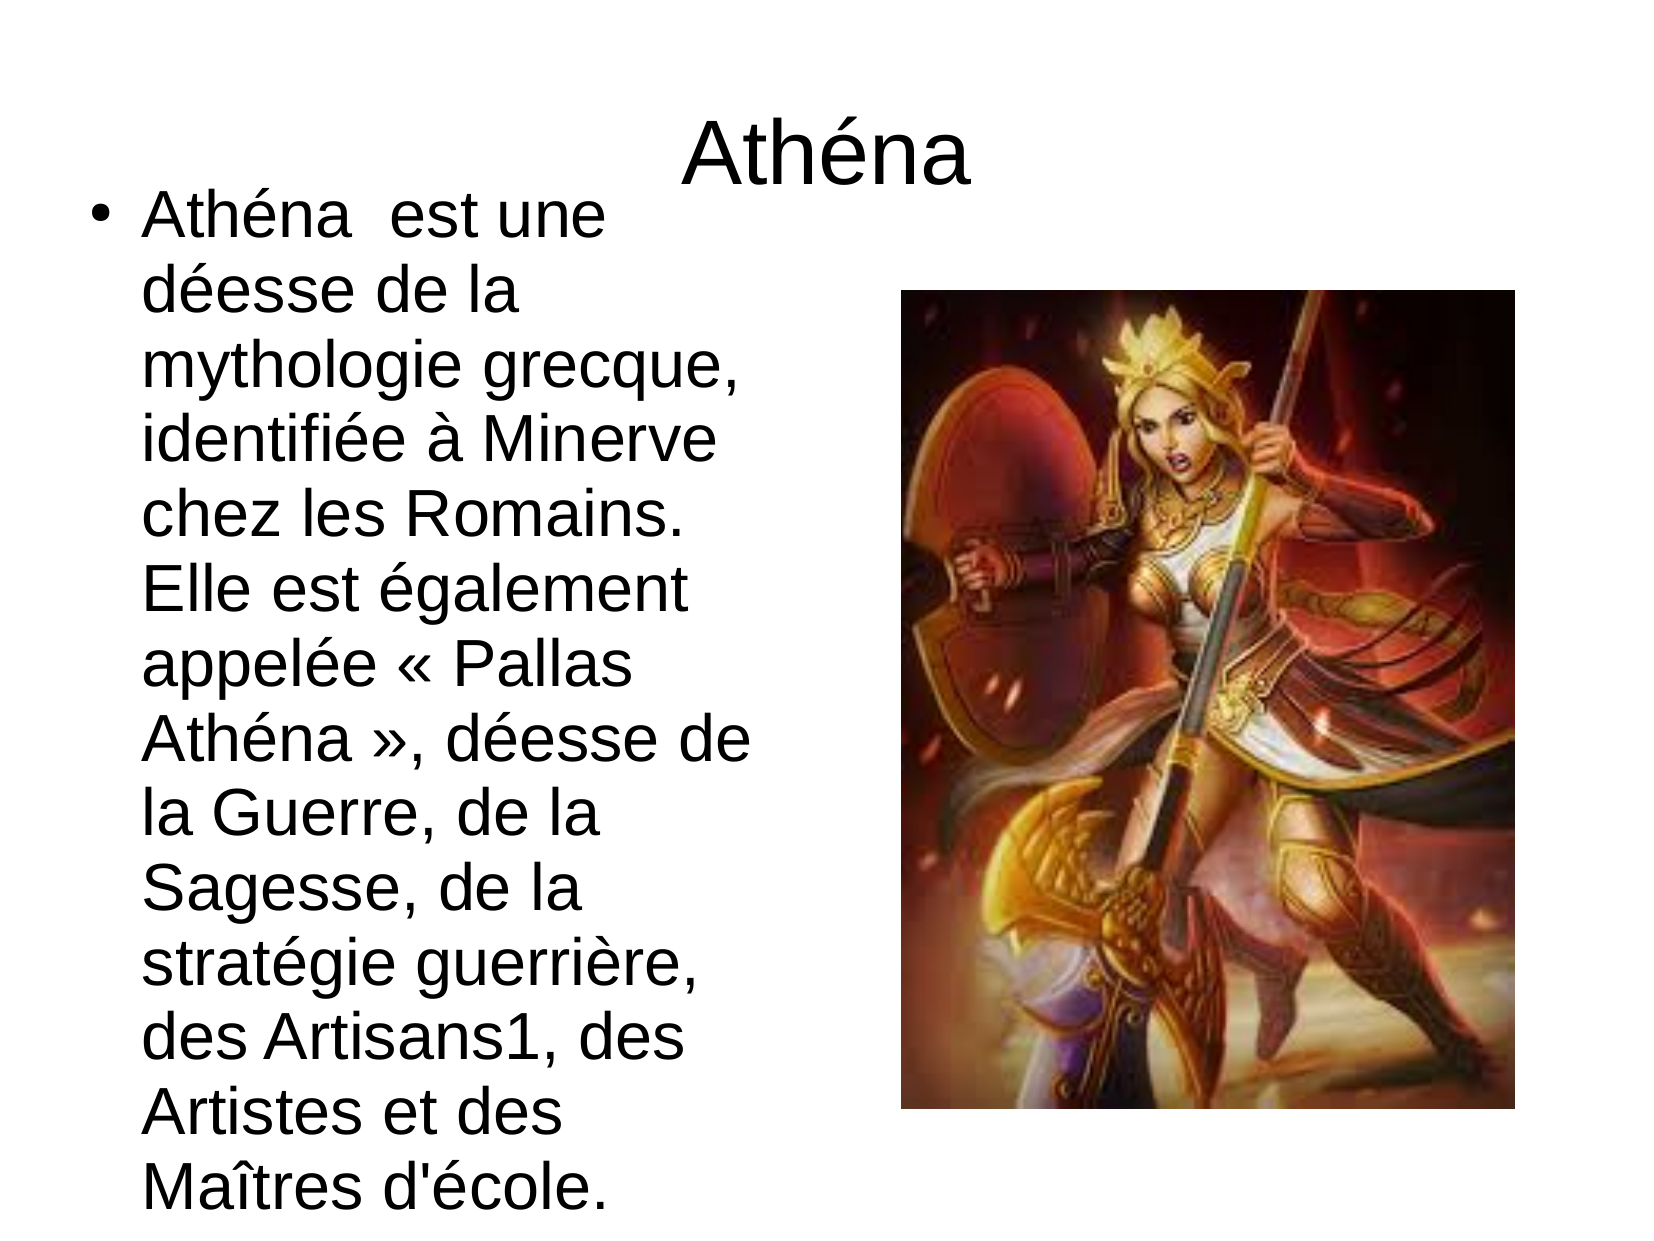

# Athéna
Athéna est une déesse de la mythologie grecque, identifiée à Minerve chez les Romains. Elle est également appelée « Pallas Athéna », déesse de la Guerre, de la Sagesse, de la stratégie guerrière, des Artisans1, des Artistes et des Maîtres d'école.